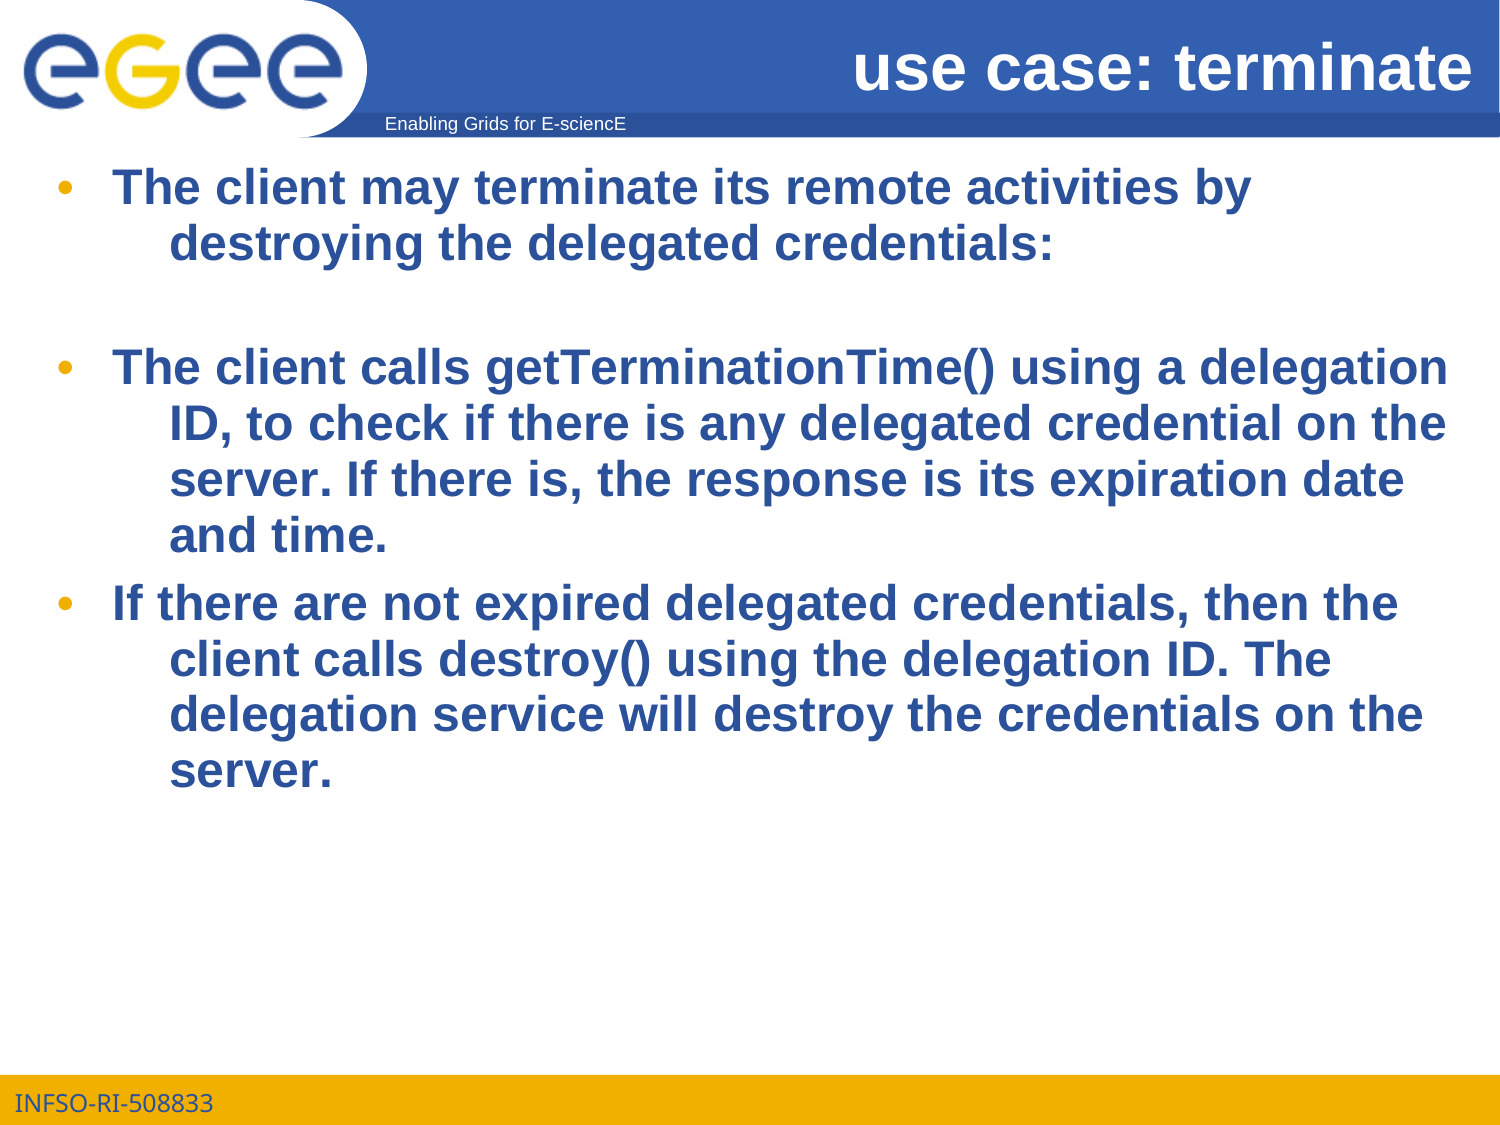

# use case: terminate
The client may terminate its remote activities by destroying the delegated credentials:
The client calls getTerminationTime() using a delegation ID, to check if there is any delegated credential on the server. If there is, the response is its expiration date and time.
If there are not expired delegated credentials, then the client calls destroy() using the delegation ID. The delegation service will destroy the credentials on the server.